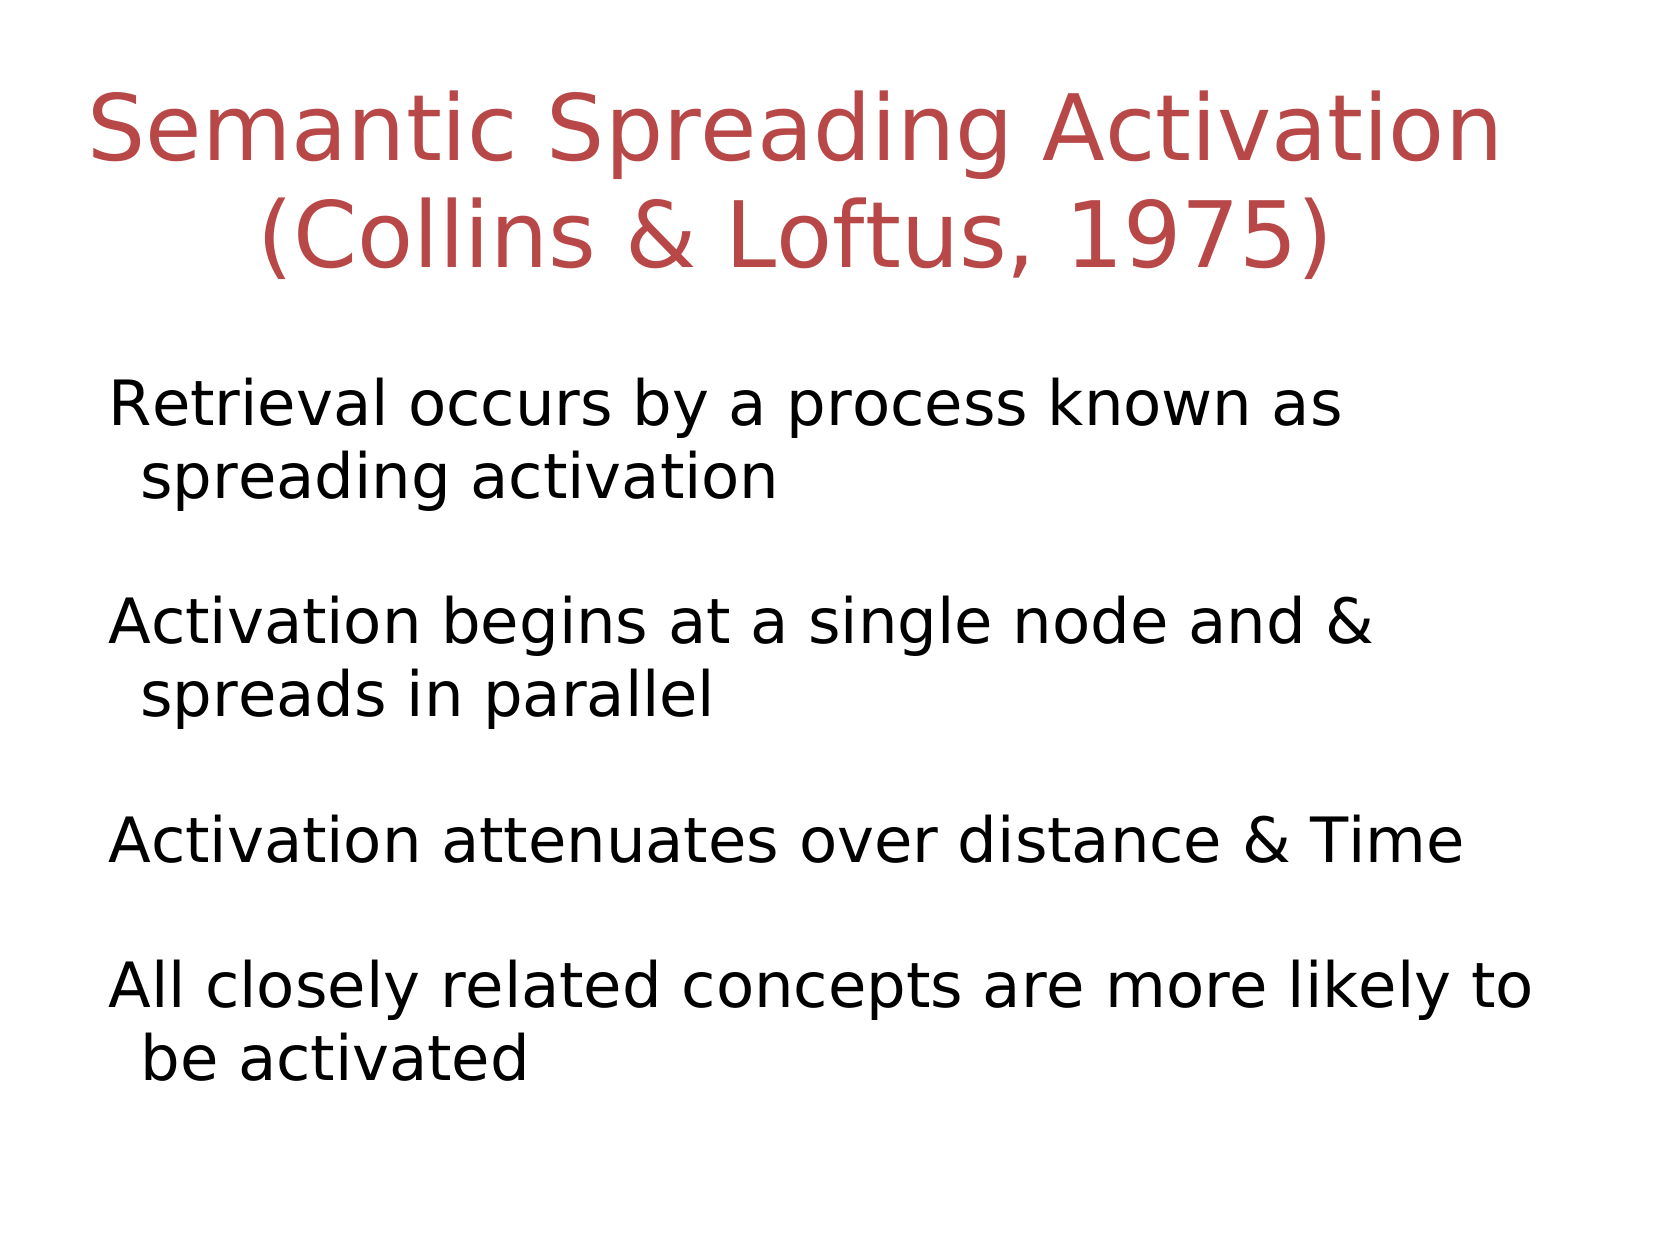

# Semantic Spreading Activation (Collins & Loftus, 1975)
Retrieval occurs by a process known as spreading activation
Activation begins at a single node and & spreads in parallel
Activation attenuates over distance & Time
All closely related concepts are more likely to be activated